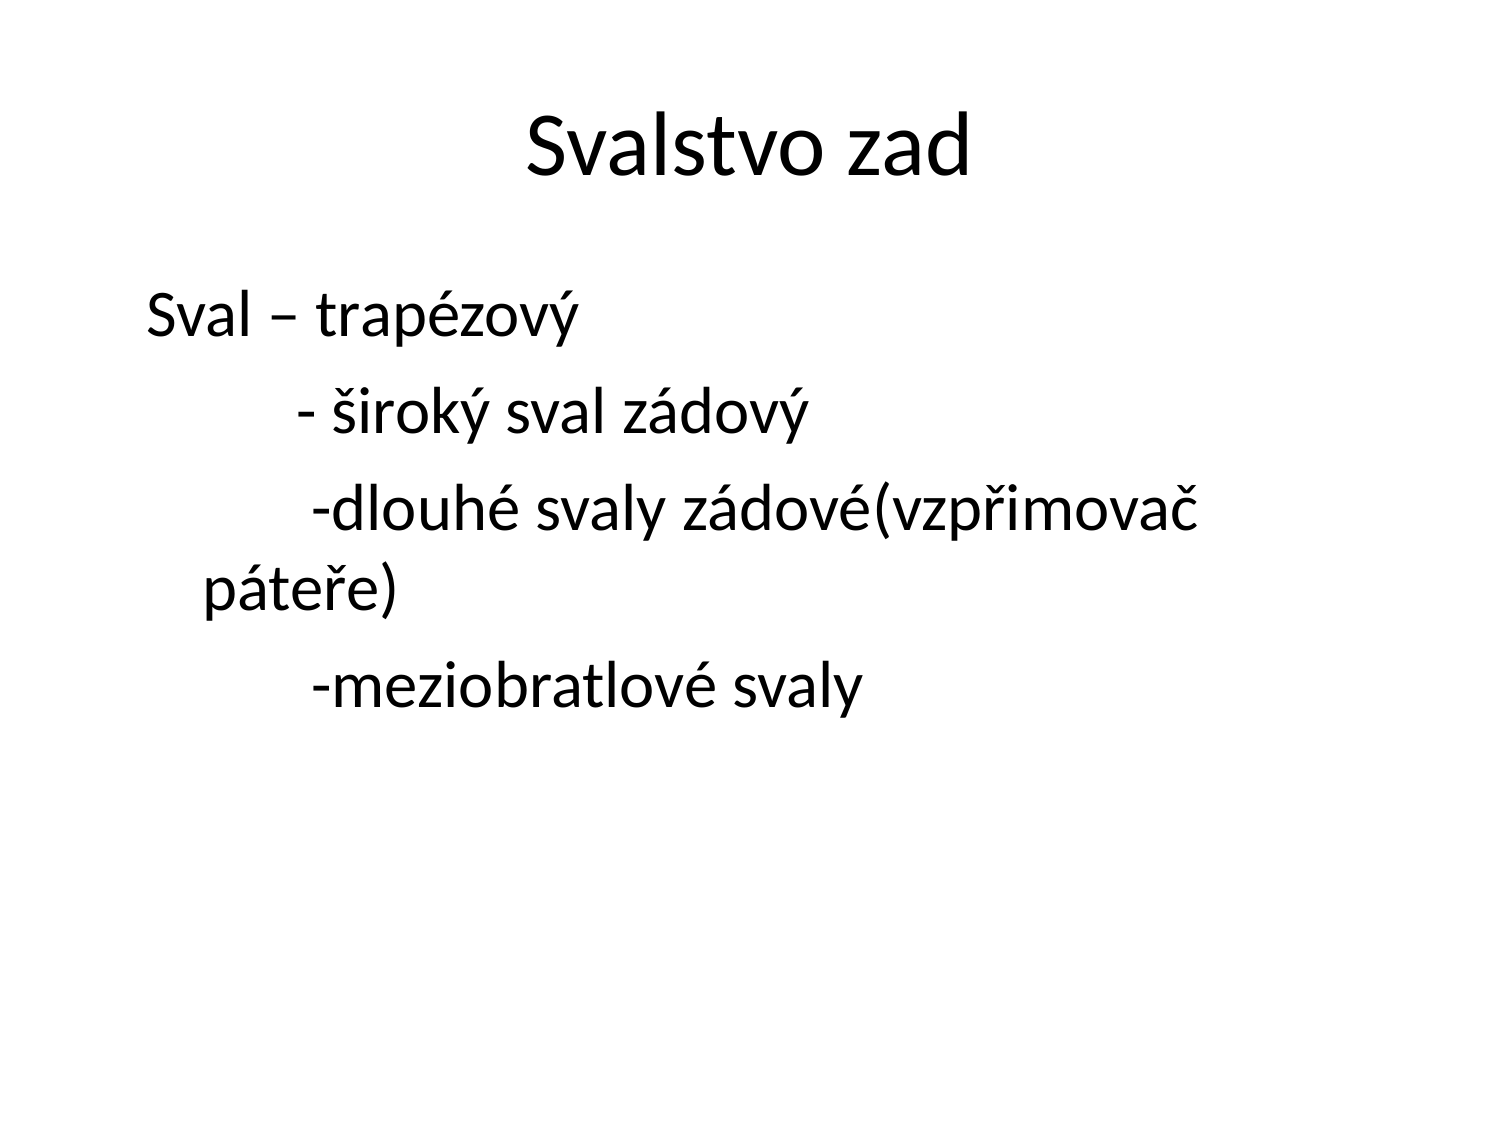

# Svalstvo zad
Sval – trapézový
 - široký sval zádový
 -dlouhé svaly zádové(vzpřimovač páteře)
 -meziobratlové svaly